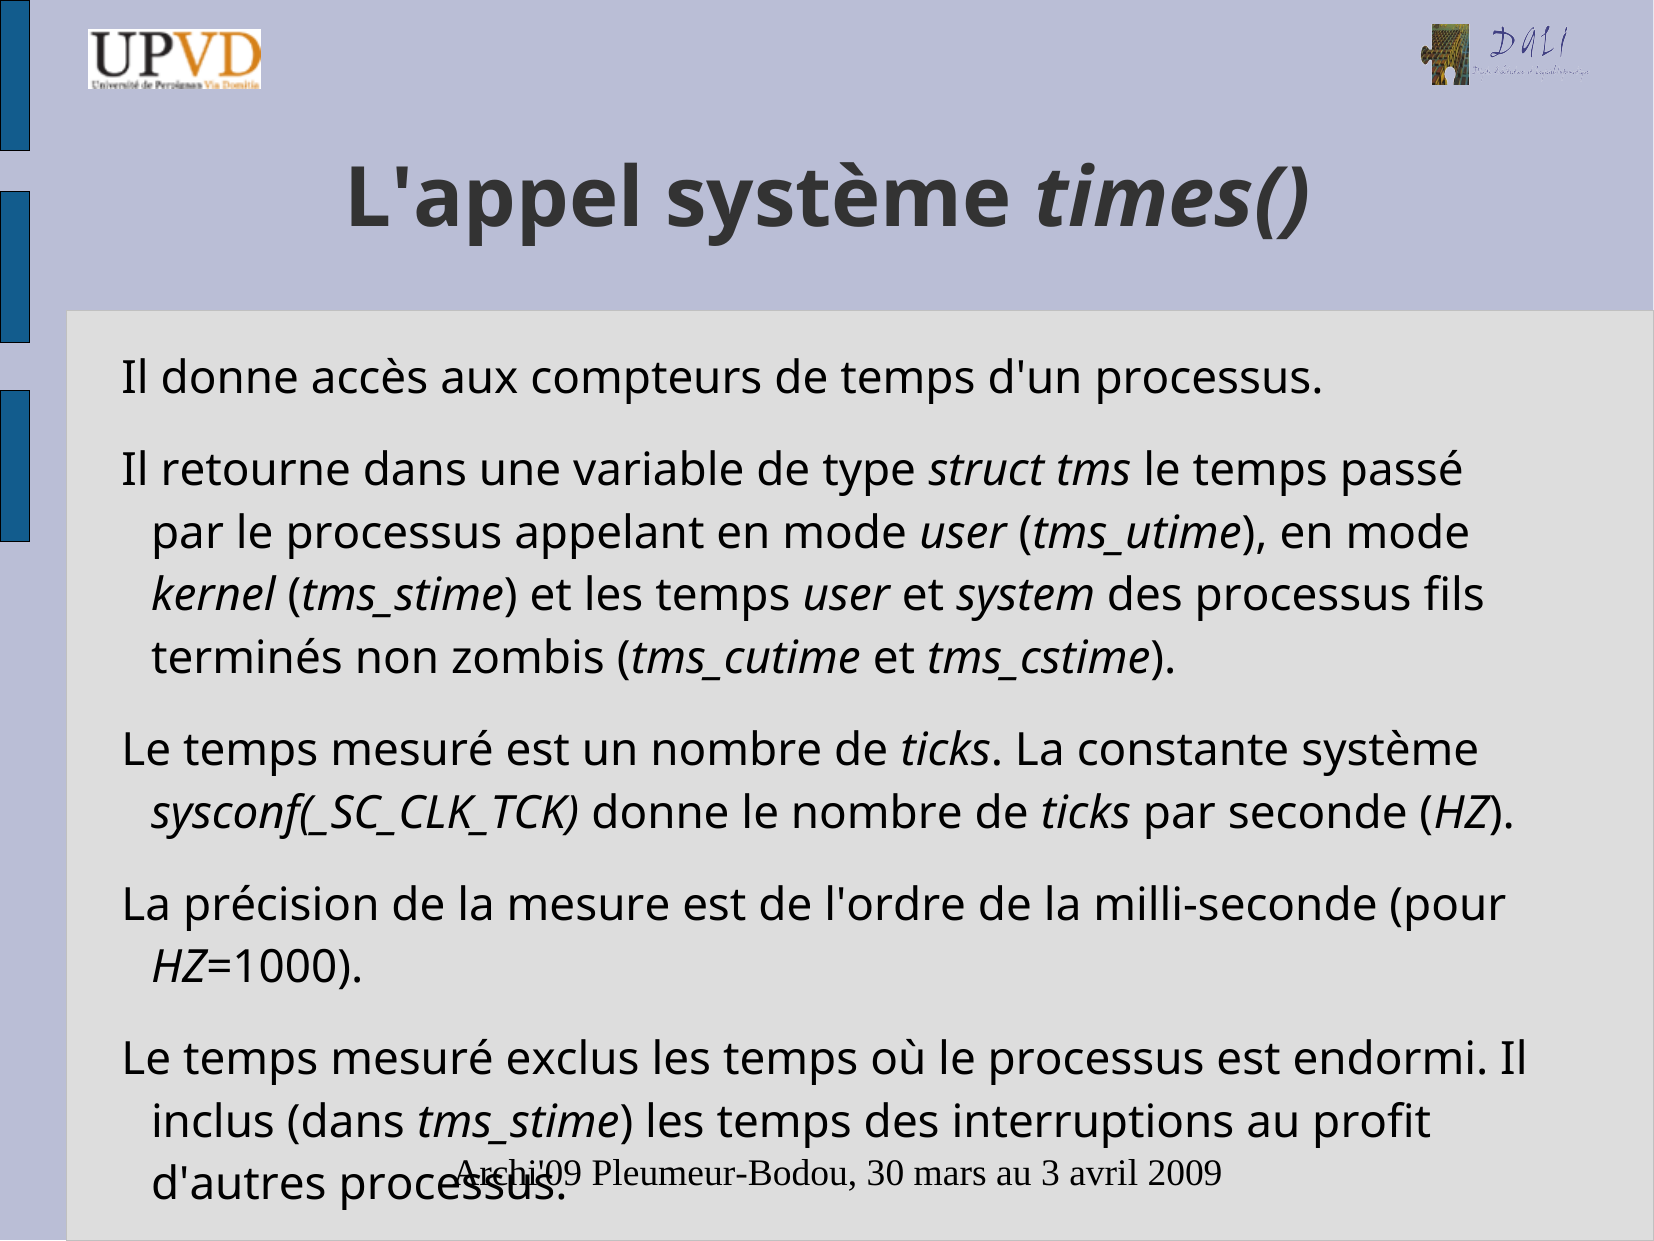

# L'appel système times()
Il donne accès aux compteurs de temps d'un processus.
Il retourne dans une variable de type struct tms le temps passé par le processus appelant en mode user (tms_utime), en mode kernel (tms_stime) et les temps user et system des processus fils terminés non zombis (tms_cutime et tms_cstime).
Le temps mesuré est un nombre de ticks. La constante système sysconf(_SC_CLK_TCK) donne le nombre de ticks par seconde (HZ).
La précision de la mesure est de l'ordre de la milli-seconde (pour HZ=1000).
Le temps mesuré exclus les temps où le processus est endormi. Il inclus (dans tms_stime) les temps des interruptions au profit d'autres processus.
Archi'09 Pleumeur-Bodou, 30 mars au 3 avril 2009